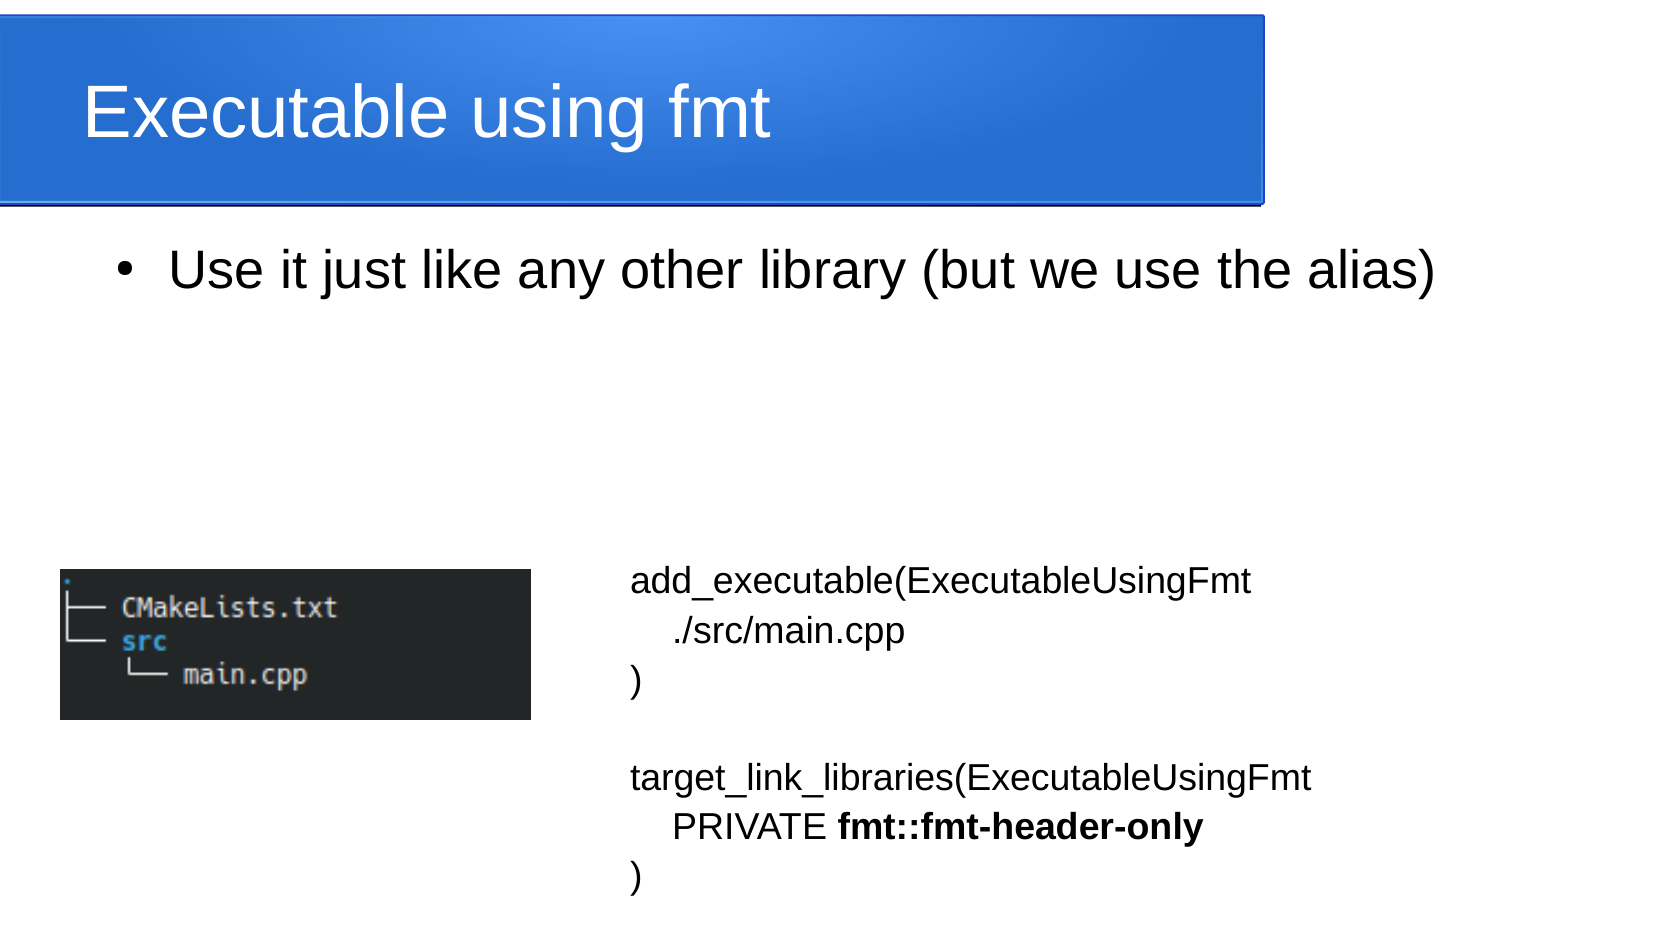

# Executable using fmt
Use it just like any other library (but we use the alias)
add_executable(ExecutableUsingFmt
 ./src/main.cpp
)
target_link_libraries(ExecutableUsingFmt
 PRIVATE fmt::fmt-header-only
)